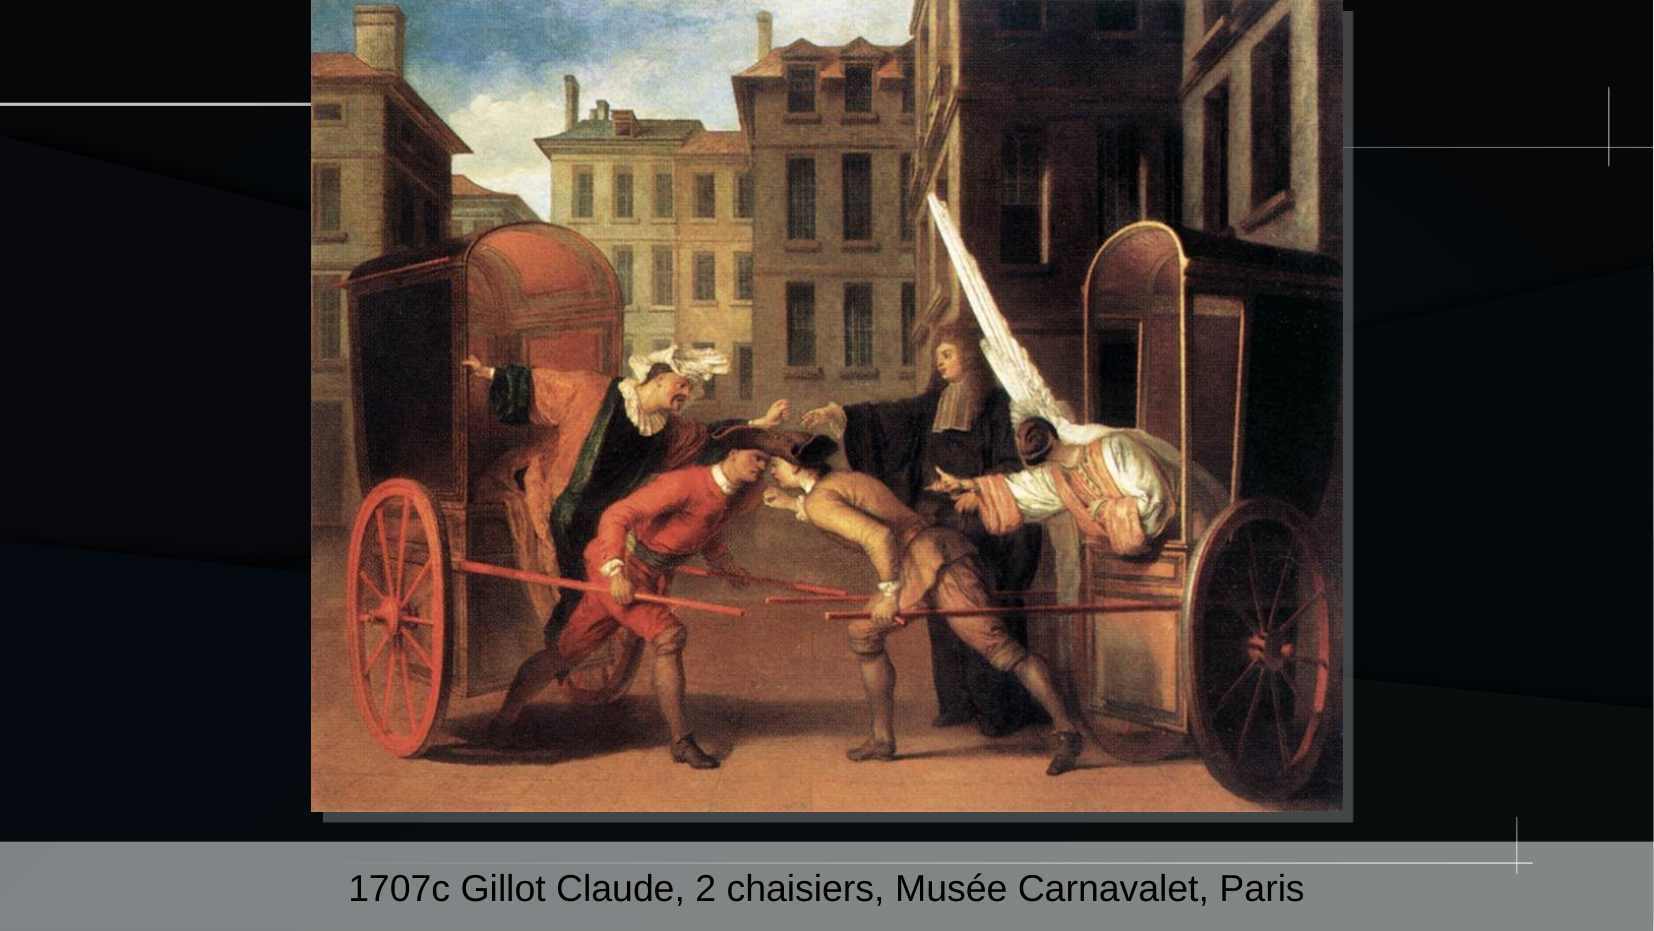

1707c Gillot Claude, 2 chaisiers, Musée Carnavalet, Paris